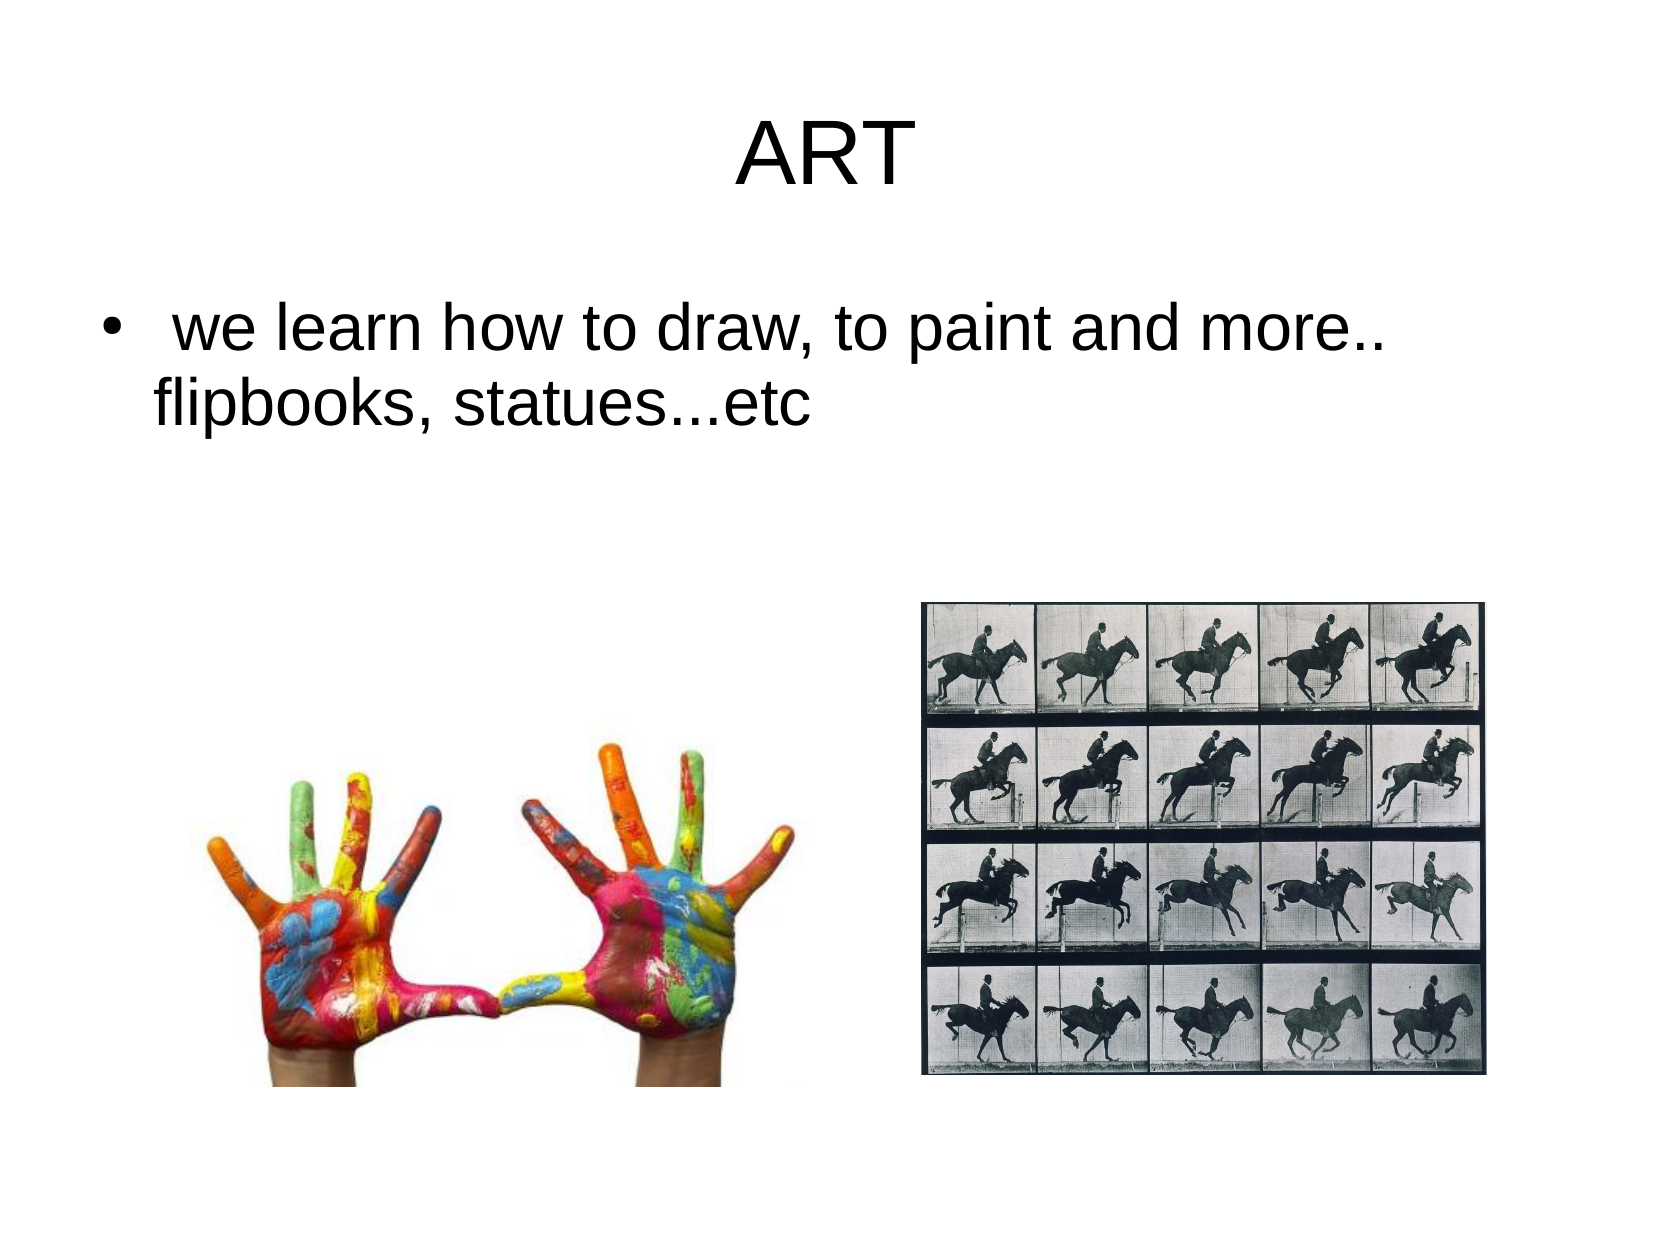

# ART
 we learn how to draw, to paint and more.. flipbooks, statues...etc